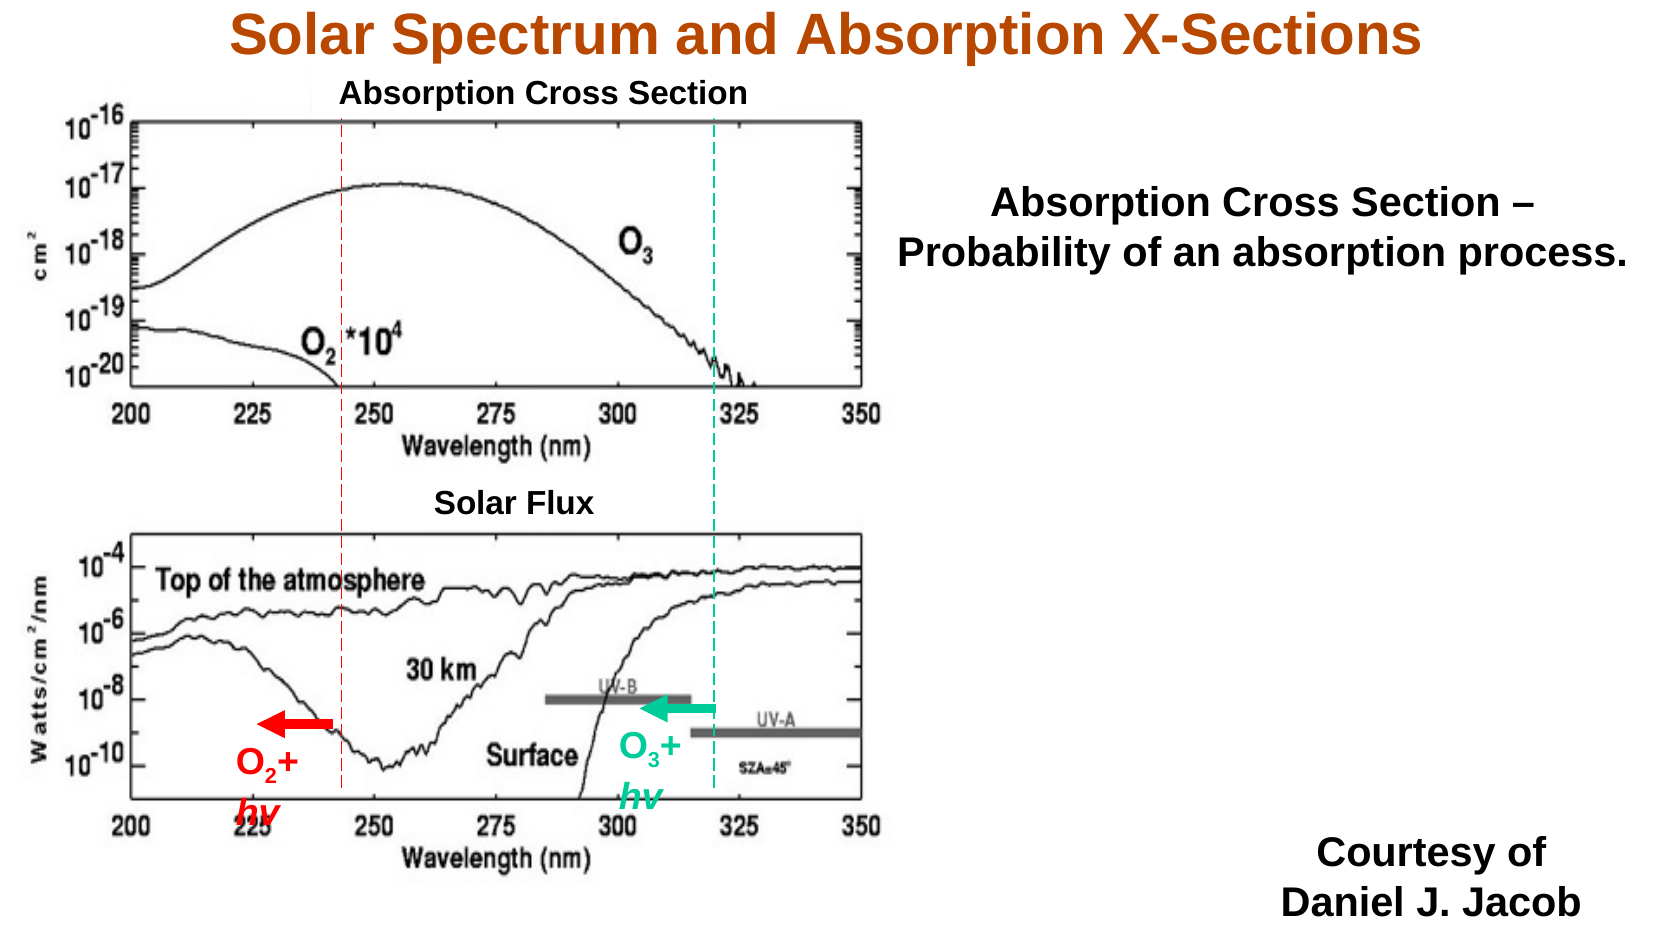

Solar Spectrum and Absorption X-Sections
Absorption Cross Section
O3+hv
O2+hv
Absorption Cross Section –
Probability of an absorption process.
Solar Flux
Courtesy of
Daniel J. Jacob